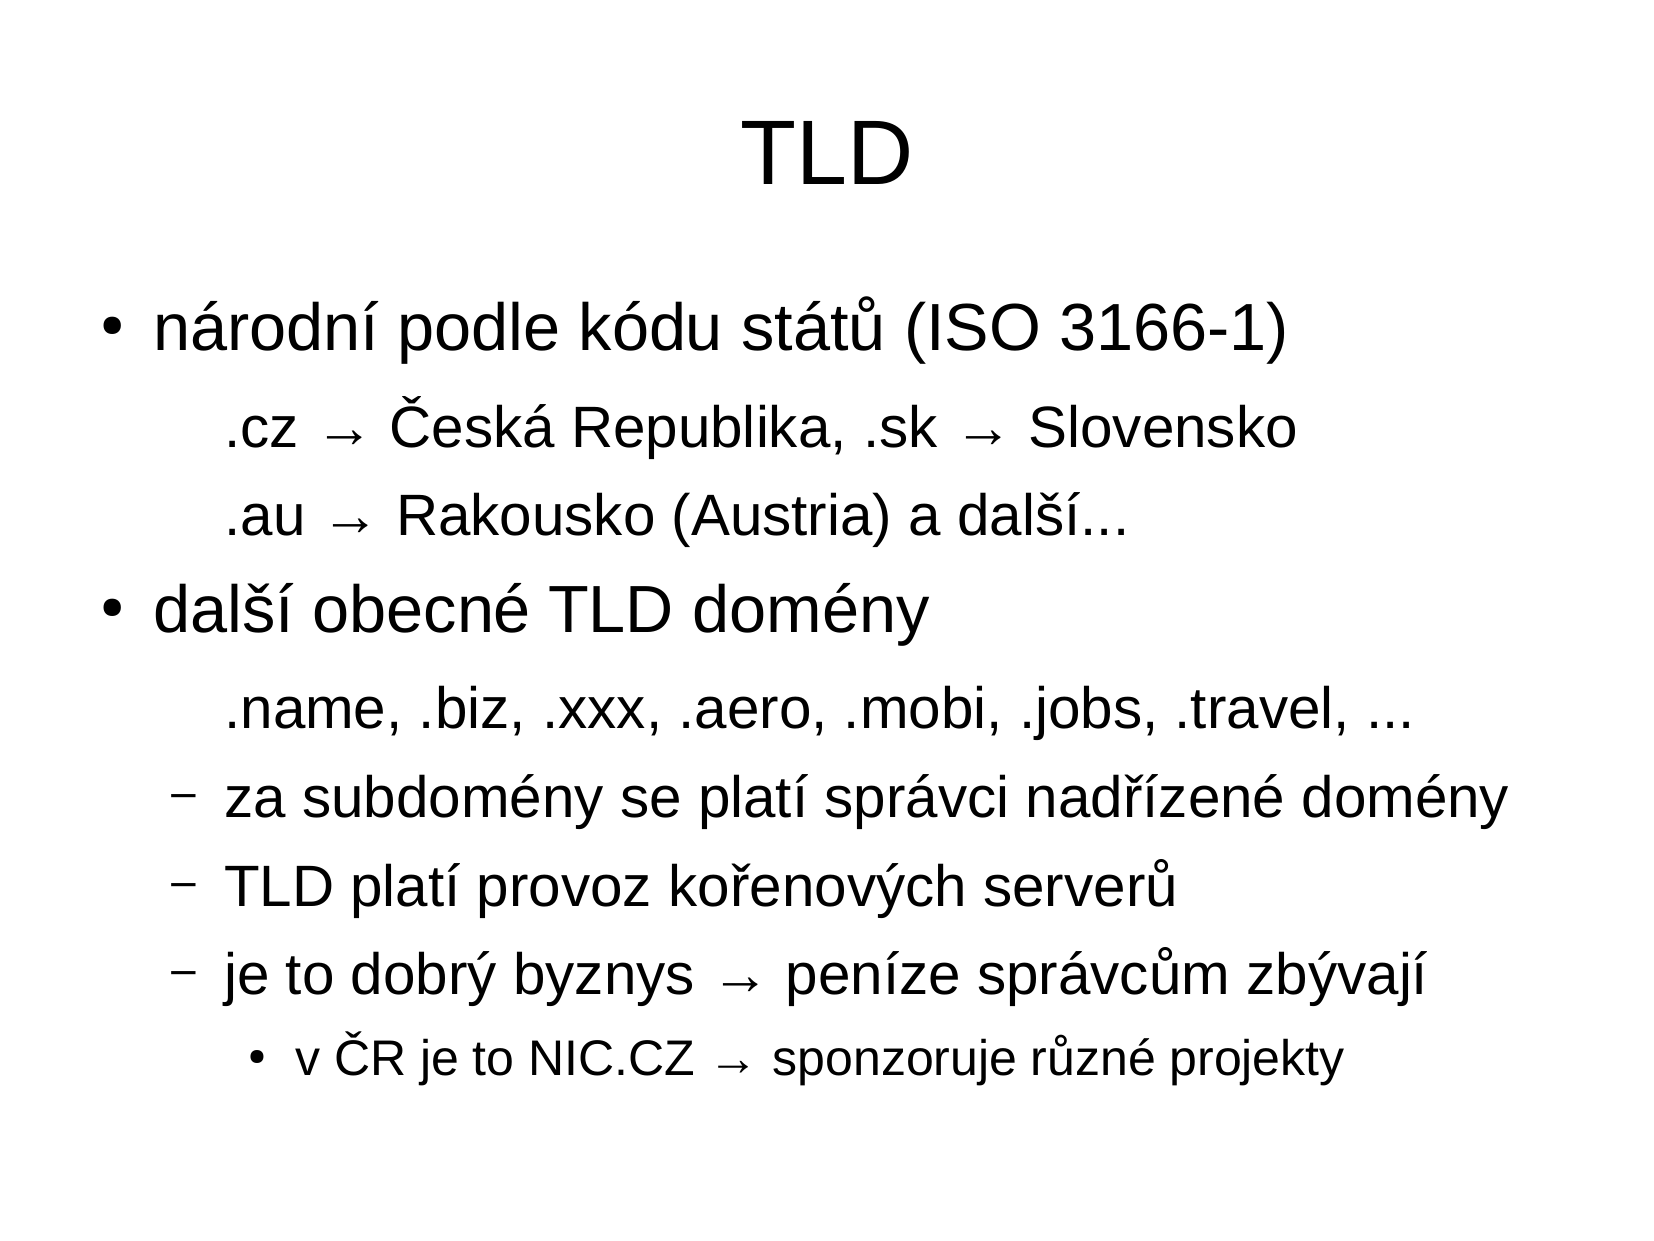

# TLD
národní podle kódu států (ISO 3166-1)
.cz → Česká Republika, .sk → Slovensko
.au → Rakousko (Austria) a další...
další obecné TLD domény
.name, .biz, .xxx, .aero, .mobi, .jobs, .travel, ...
za subdomény se platí správci nadřízené domény
TLD platí provoz kořenových serverů
je to dobrý byznys → peníze správcům zbývají
v ČR je to NIC.CZ → sponzoruje různé projekty